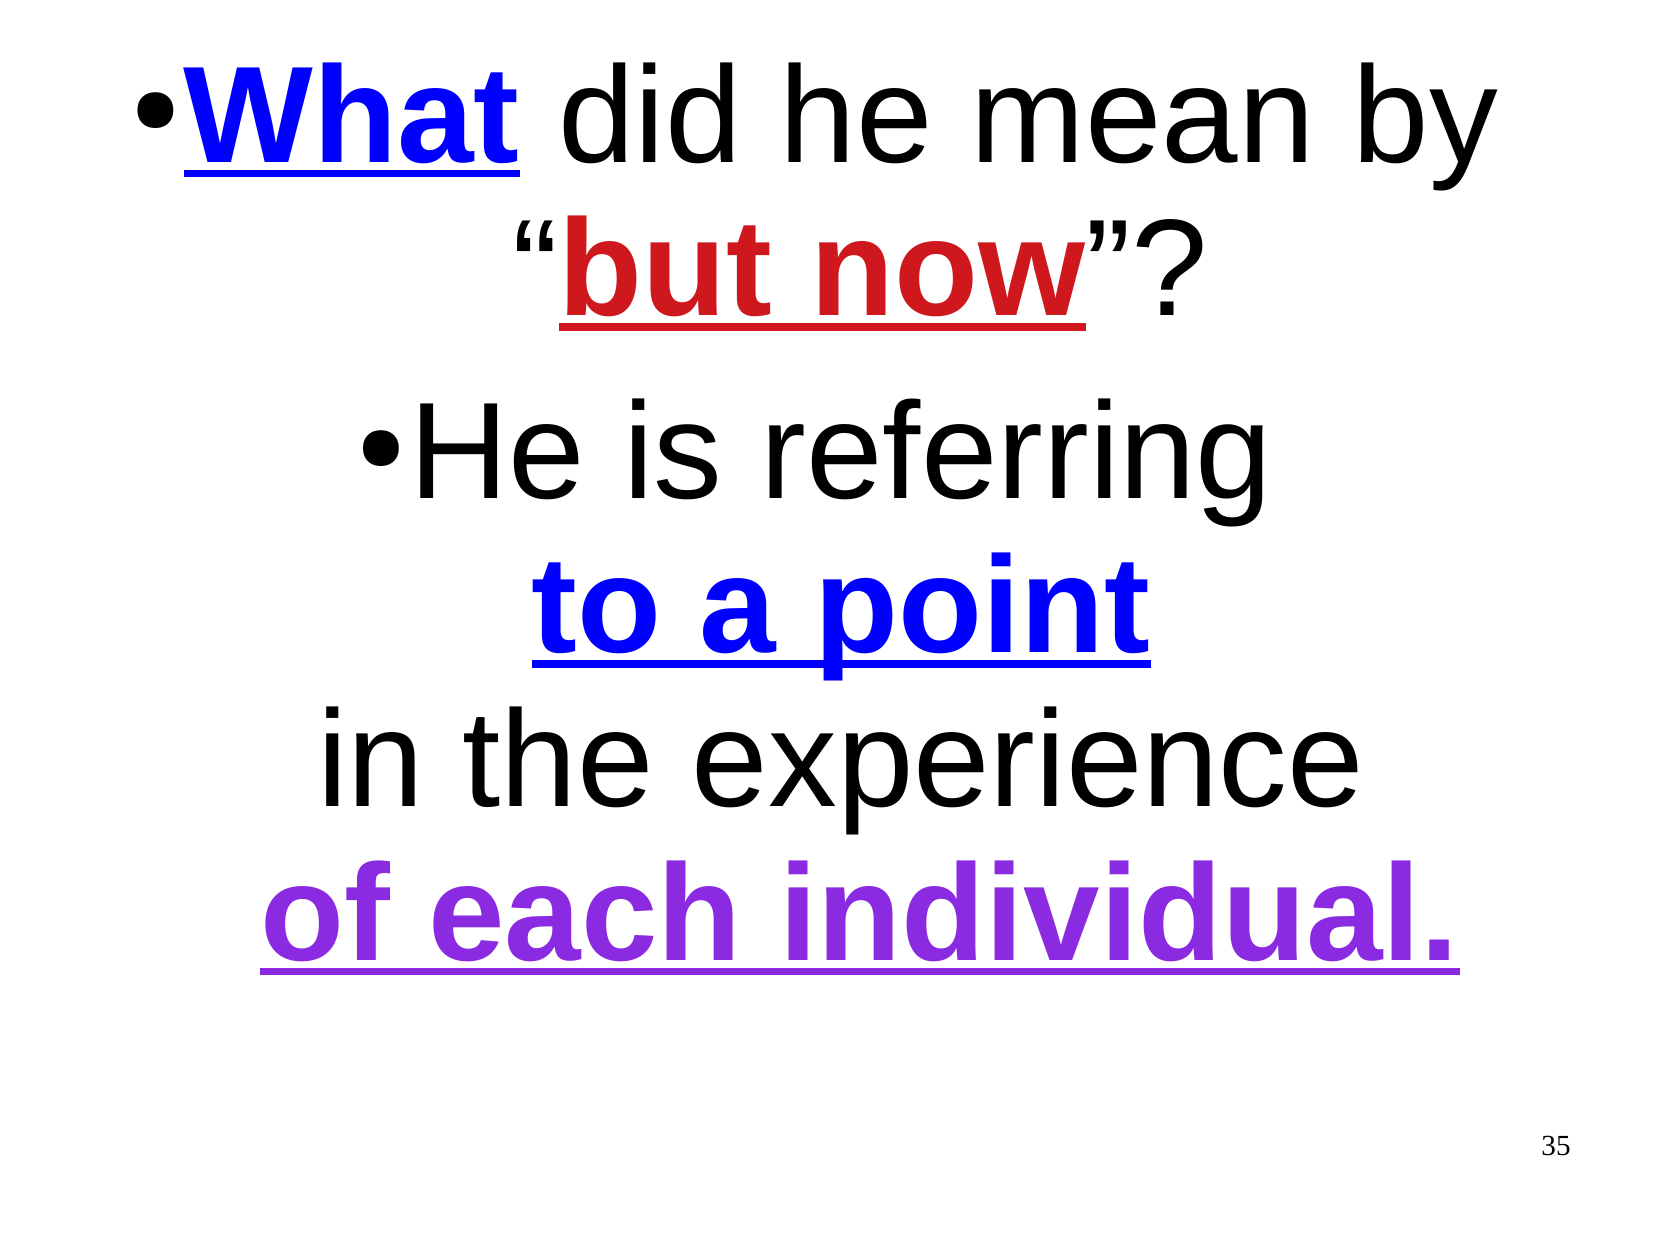

# What did he mean by “but now”?
He is referring
to a point
in the experience
of each individual.
35